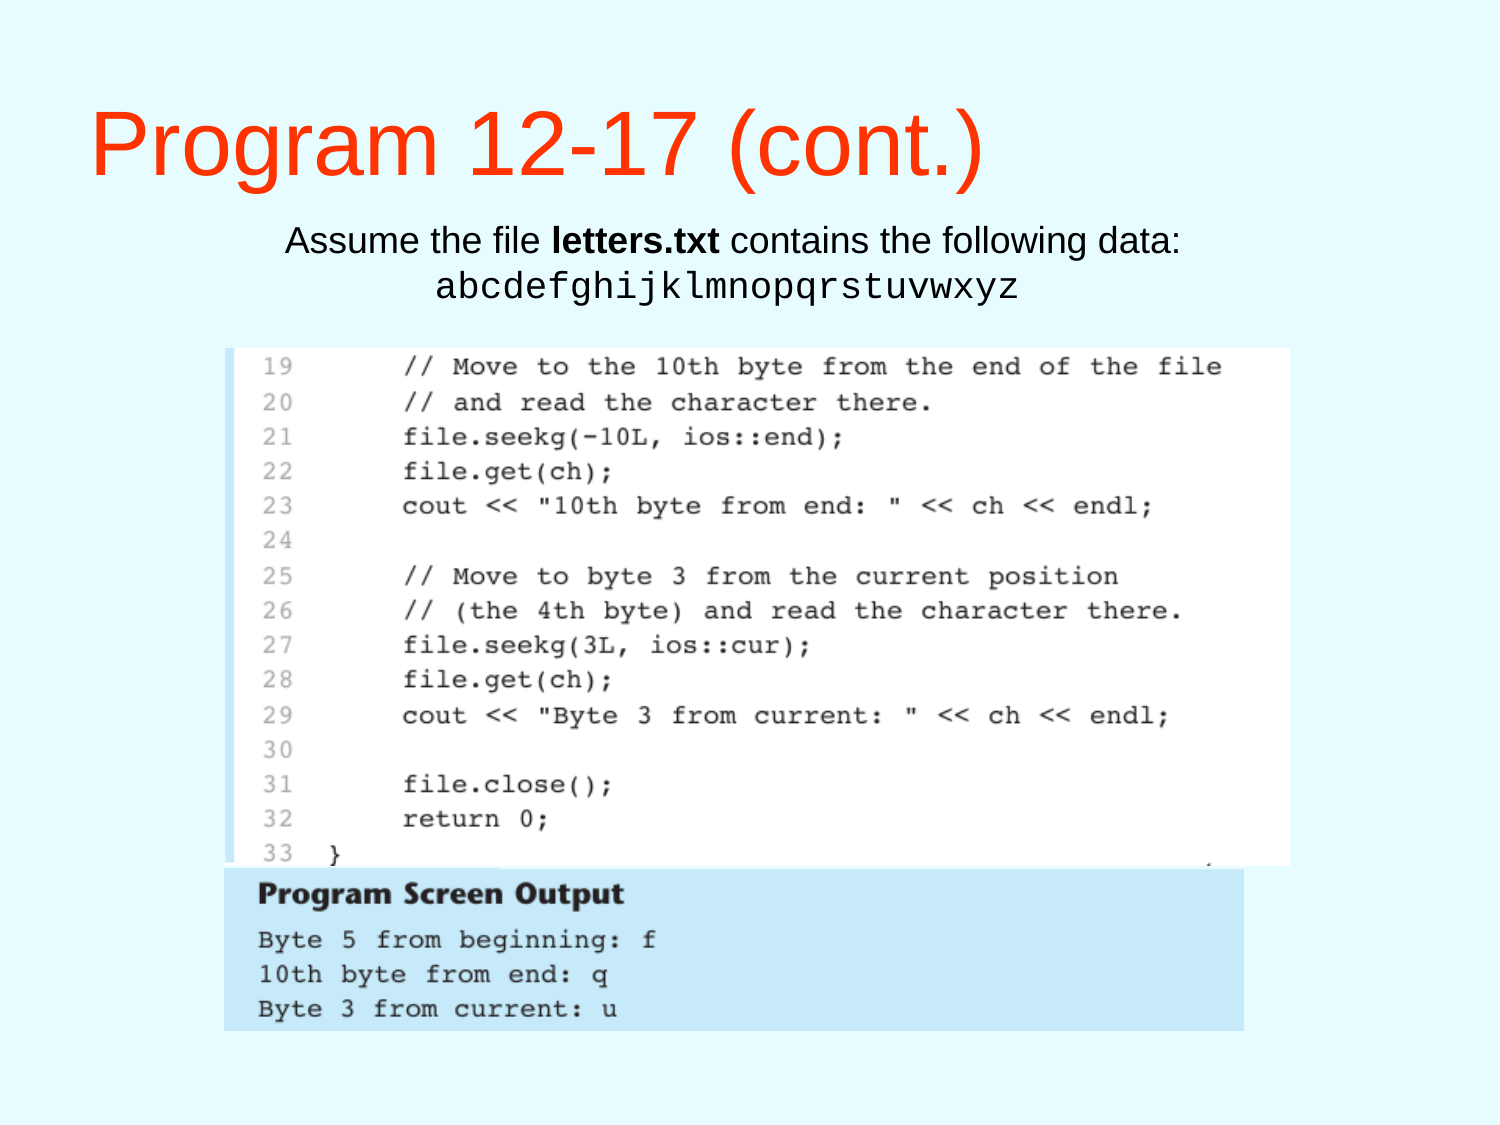

# Program 12-17 (cont.)
Assume the file letters.txt contains the following data:
	abcdefghijklmnopqrstuvwxyz